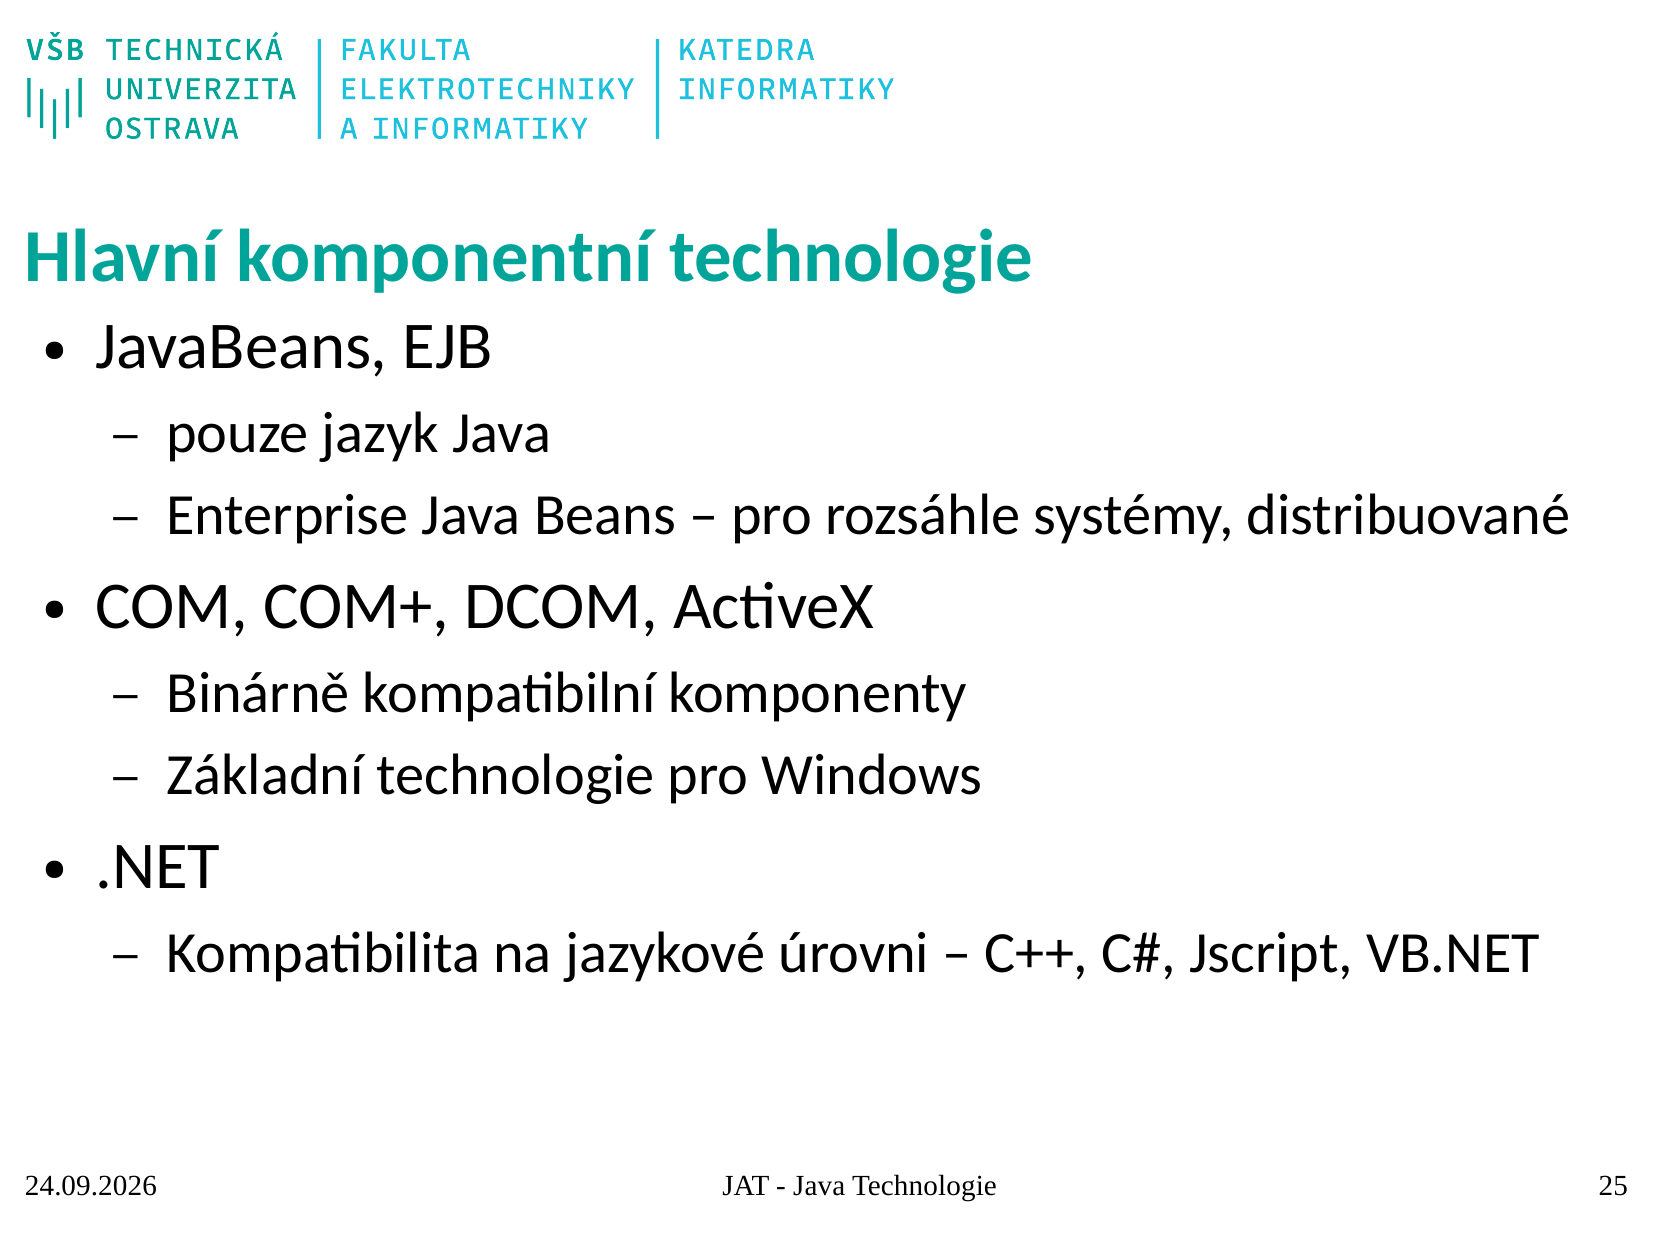

Hlavní komponentní technologie
# JavaBeans, EJB
pouze jazyk Java
Enterprise Java Beans – pro rozsáhle systémy, distribuované
COM, COM+, DCOM, ActiveX
Binárně kompatibilní komponenty
Základní technologie pro Windows
.NET
Kompatibilita na jazykové úrovni – C++, C#, Jscript, VB.NET
JAT - Java Technologie
25